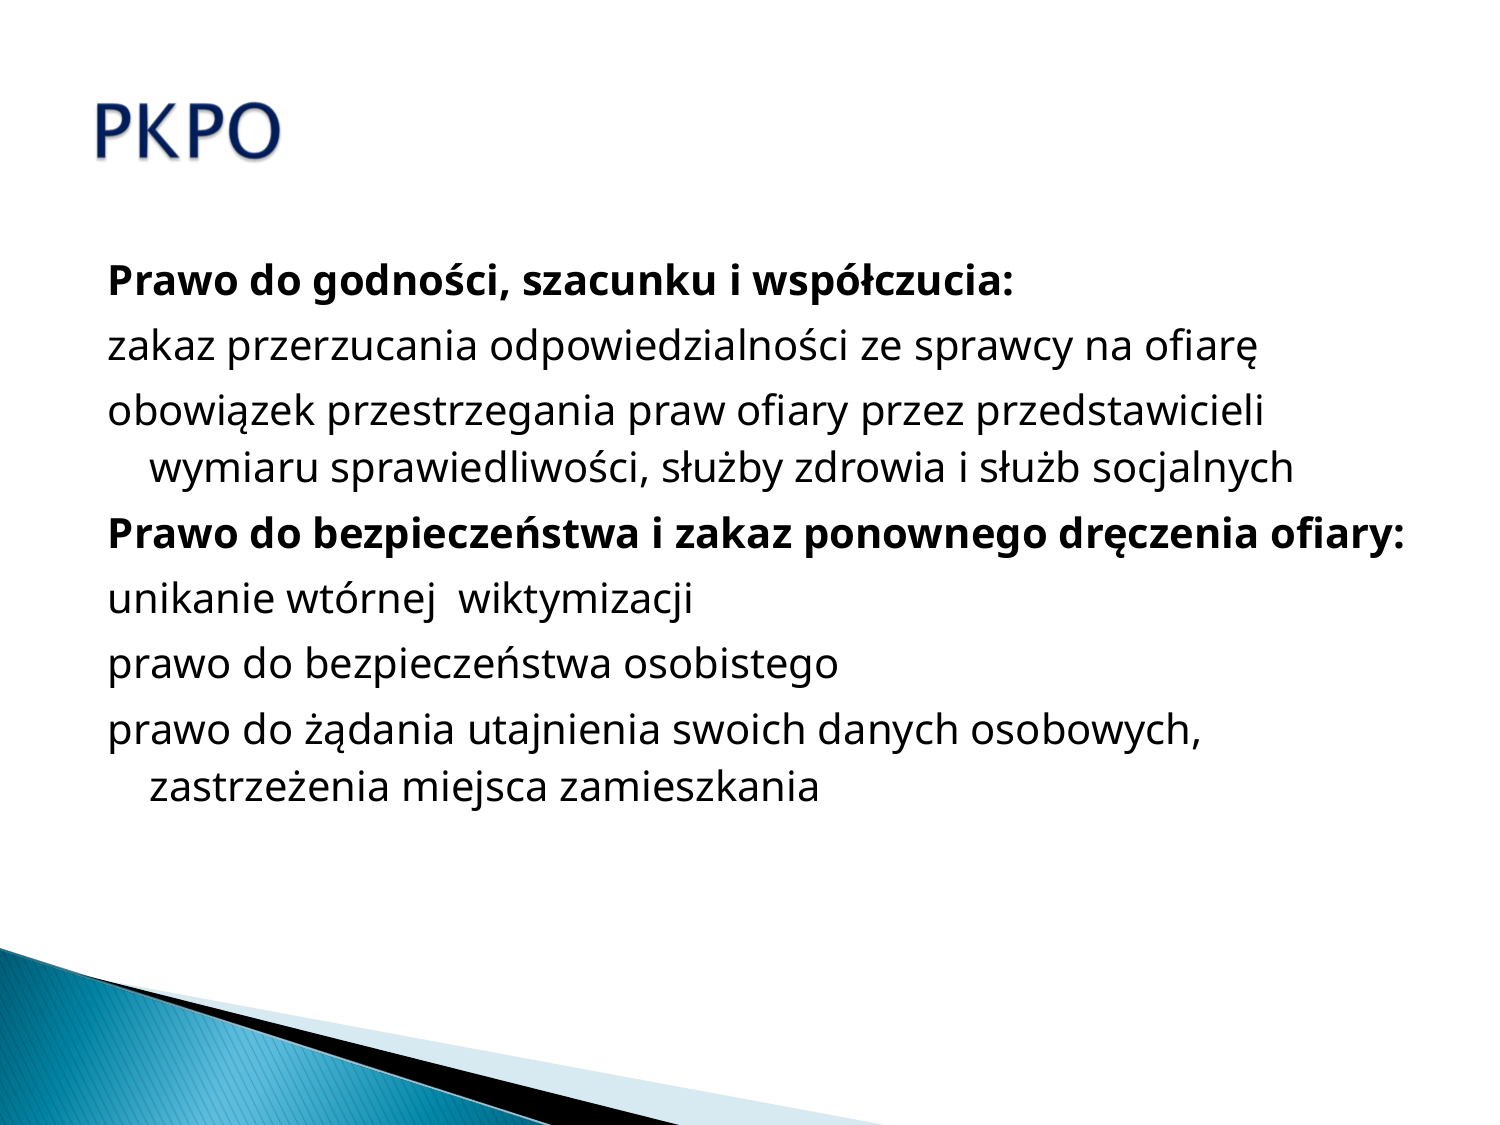

# Prawo do godności, szacunku i współczucia:
zakaz przerzucania odpowiedzialności ze sprawcy na ofiarę
obowiązek przestrzegania praw ofiary przez przedstawicieli wymiaru sprawiedliwości, służby zdrowia i służb socjalnych
Prawo do bezpieczeństwa i zakaz ponownego dręczenia ofiary:
unikanie wtórnej wiktymizacji
prawo do bezpieczeństwa osobistego
prawo do żądania utajnienia swoich danych osobowych, zastrzeżenia miejsca zamieszkania